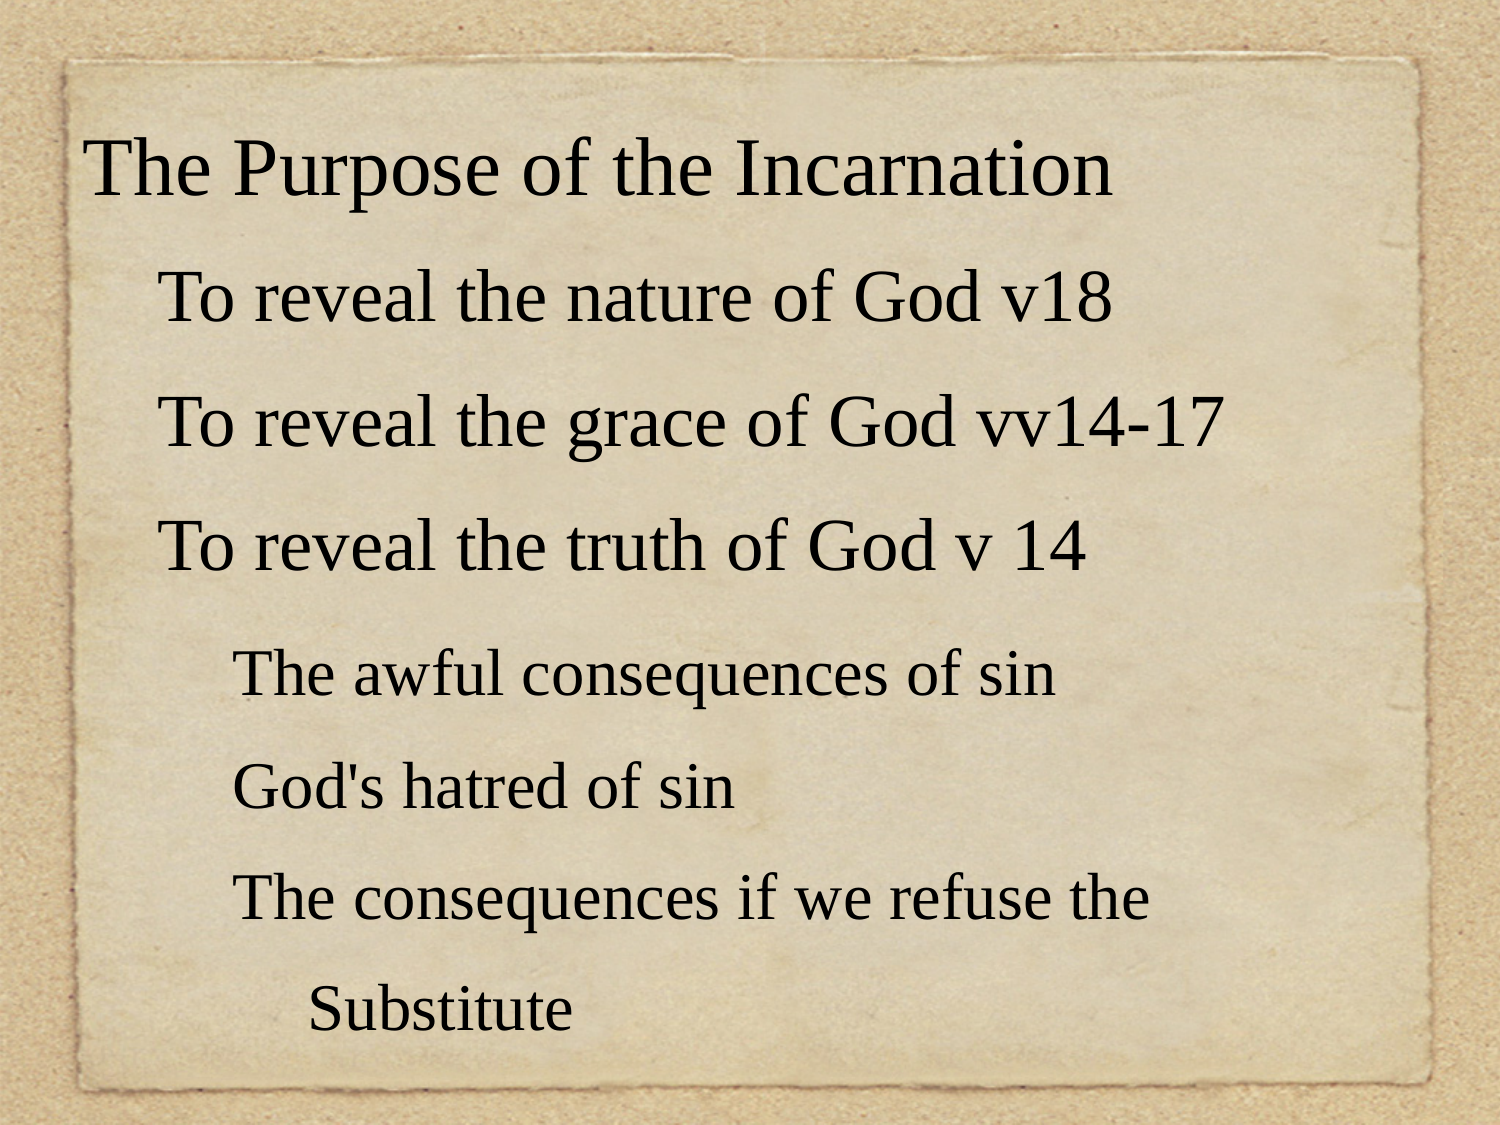

The Purpose of the Incarnation
	To reveal the nature of God v18
	To reveal the grace of God vv14-17
	To reveal the truth of God v 14
		The awful consequences of sin
		God's hatred of sin
		The consequences if we refuse the 						Substitute